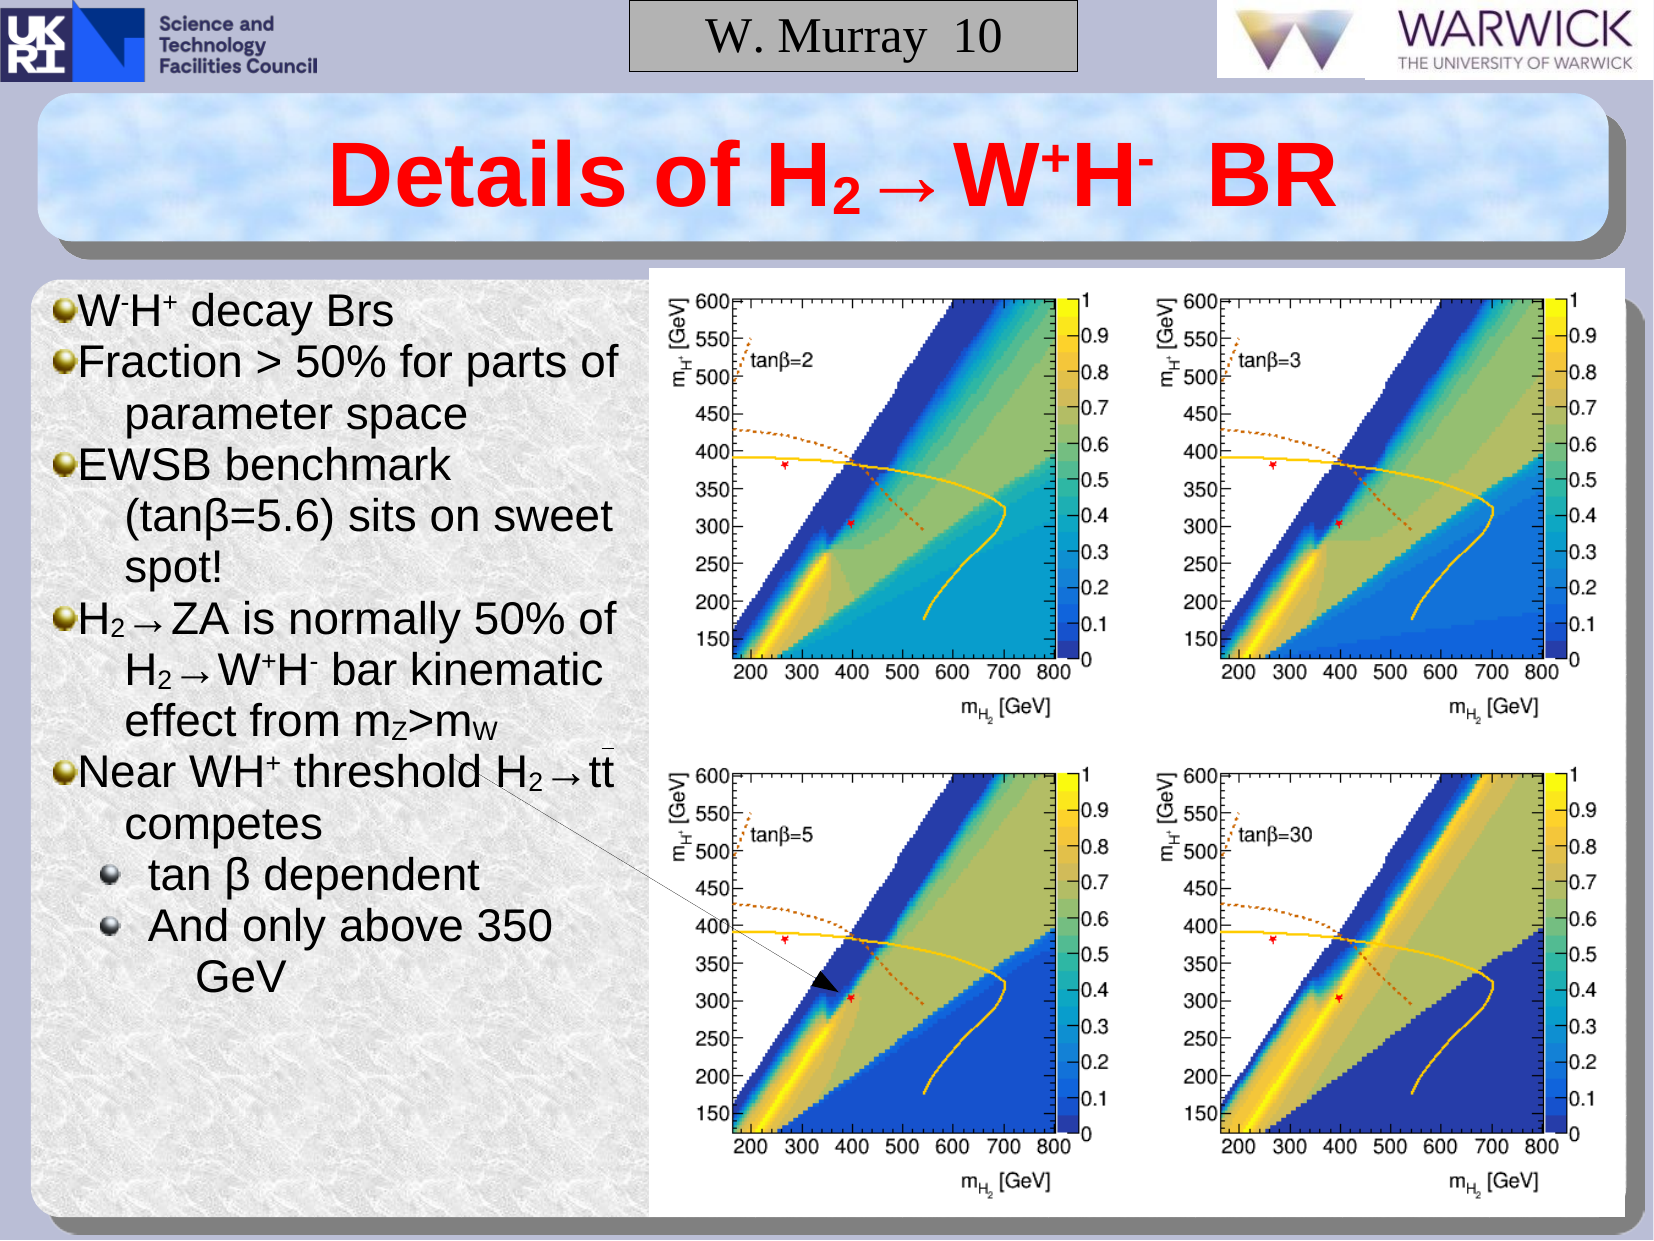

# Details of H2→W+H- BR
W-H+ decay Brs
Fraction > 50% for parts of parameter space
EWSB benchmark (tanβ=5.6) sits on sweet spot!
H2→ZA is normally 50% of H2→W+H- bar kinematic effect from mZ>mW
Near WH+ threshold H2→tt competes
tan β dependent
And only above 350 GeV